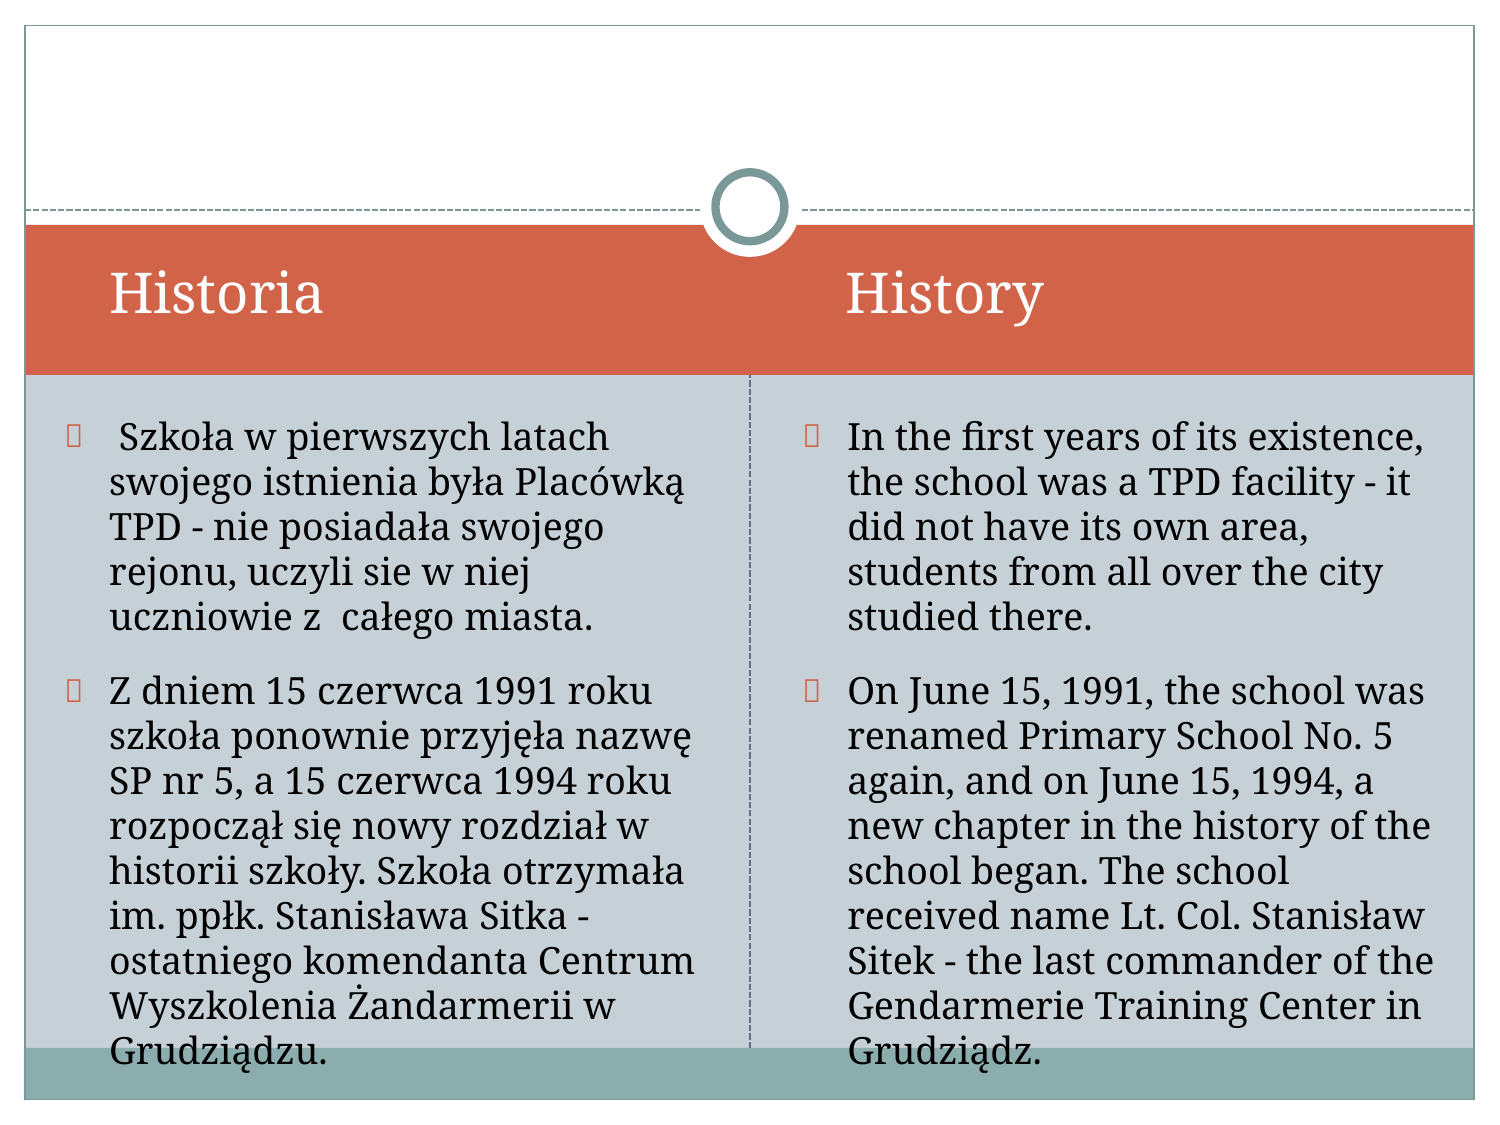

# Historia
History
 Szkoła w pierwszych latach swojego istnienia była Placówką TPD - nie posiadała swojego rejonu, uczyli sie w niej uczniowie z  całego miasta.
Z dniem 15 czerwca 1991 roku szkoła ponownie przyjęła nazwę SP nr 5, a 15 czerwca 1994 roku rozpoczął się nowy rozdział w historii szkoły. Szkoła otrzymała im. ppłk. Stanisława Sitka - ostatniego komendanta Centrum Wyszkolenia Żandarmerii w Grudziądzu.
In the first years of its existence, the school was a TPD facility - it did not have its own area, students from all over the city studied there.
On June 15, 1991, the school was renamed Primary School No. 5 again, and on June 15, 1994, a new chapter in the history of the school began. The school received name Lt. Col. Stanisław Sitek - the last commander of the Gendarmerie Training Center in Grudziądz.